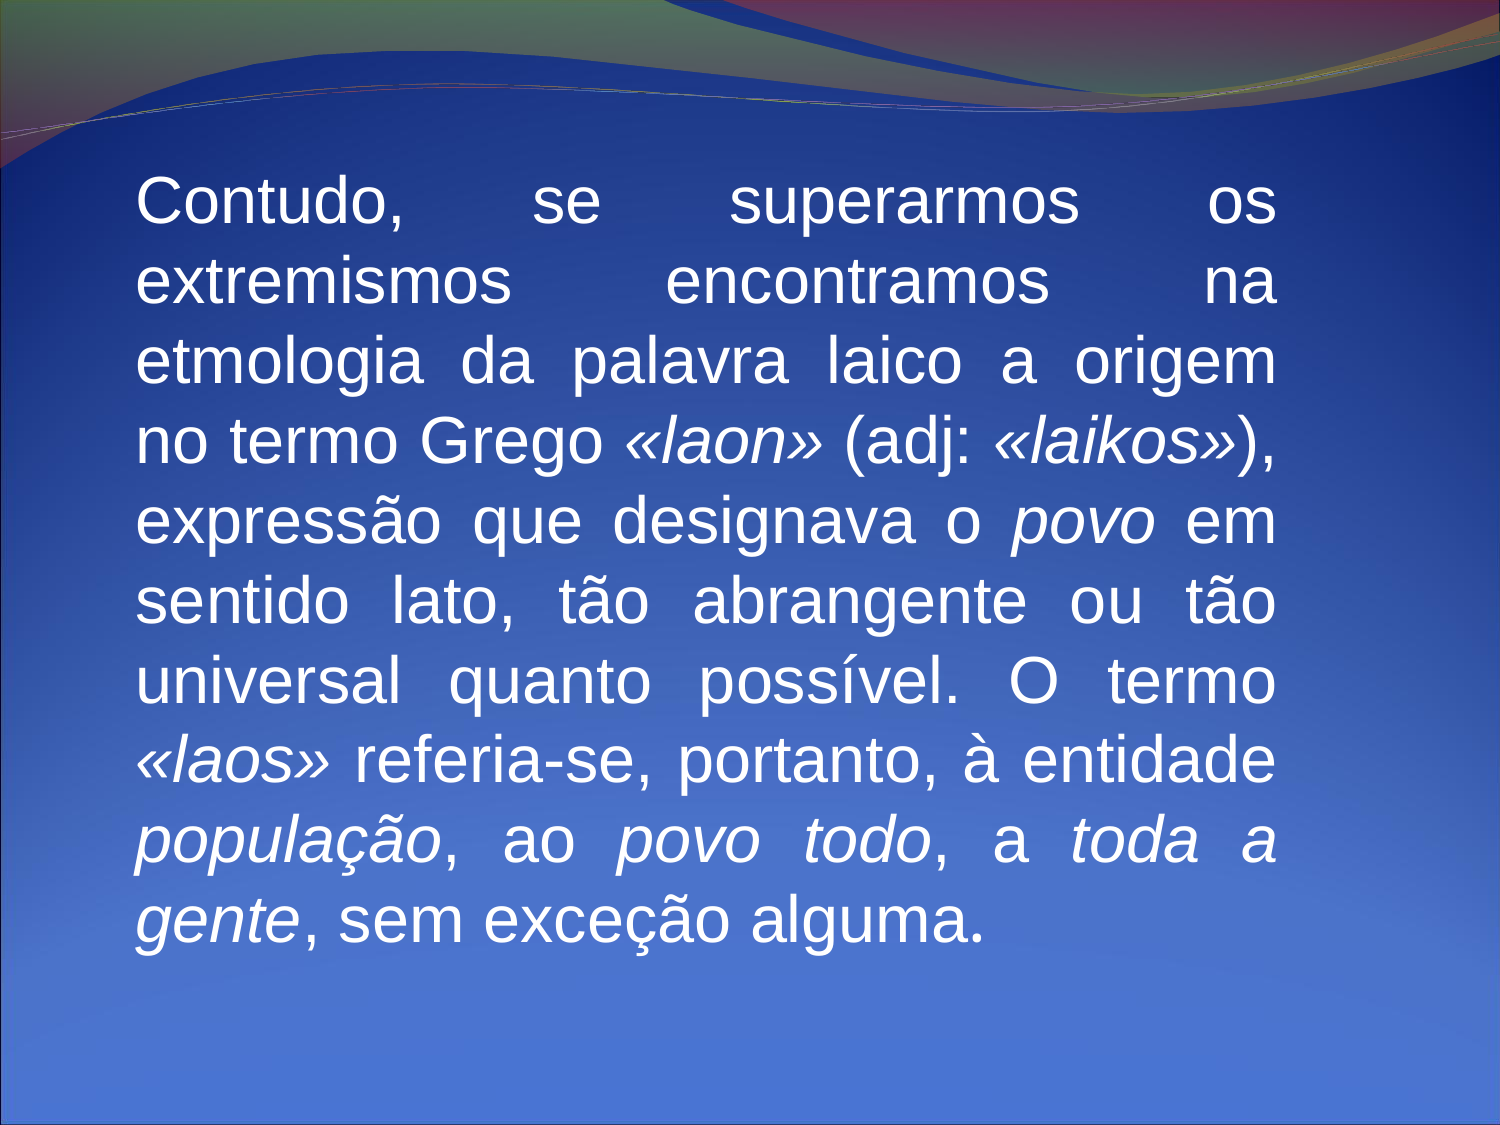

Contudo, se superarmos os extremismos encontramos na etmologia da palavra laico a origem no termo Grego «laon» (adj: «laikos»), expressão que designava o povo em sentido lato, tão abrangente ou tão universal quanto possível. O termo «laos» referia-se, portanto, à entidade população, ao povo todo, a toda a gente, sem exceção alguma.